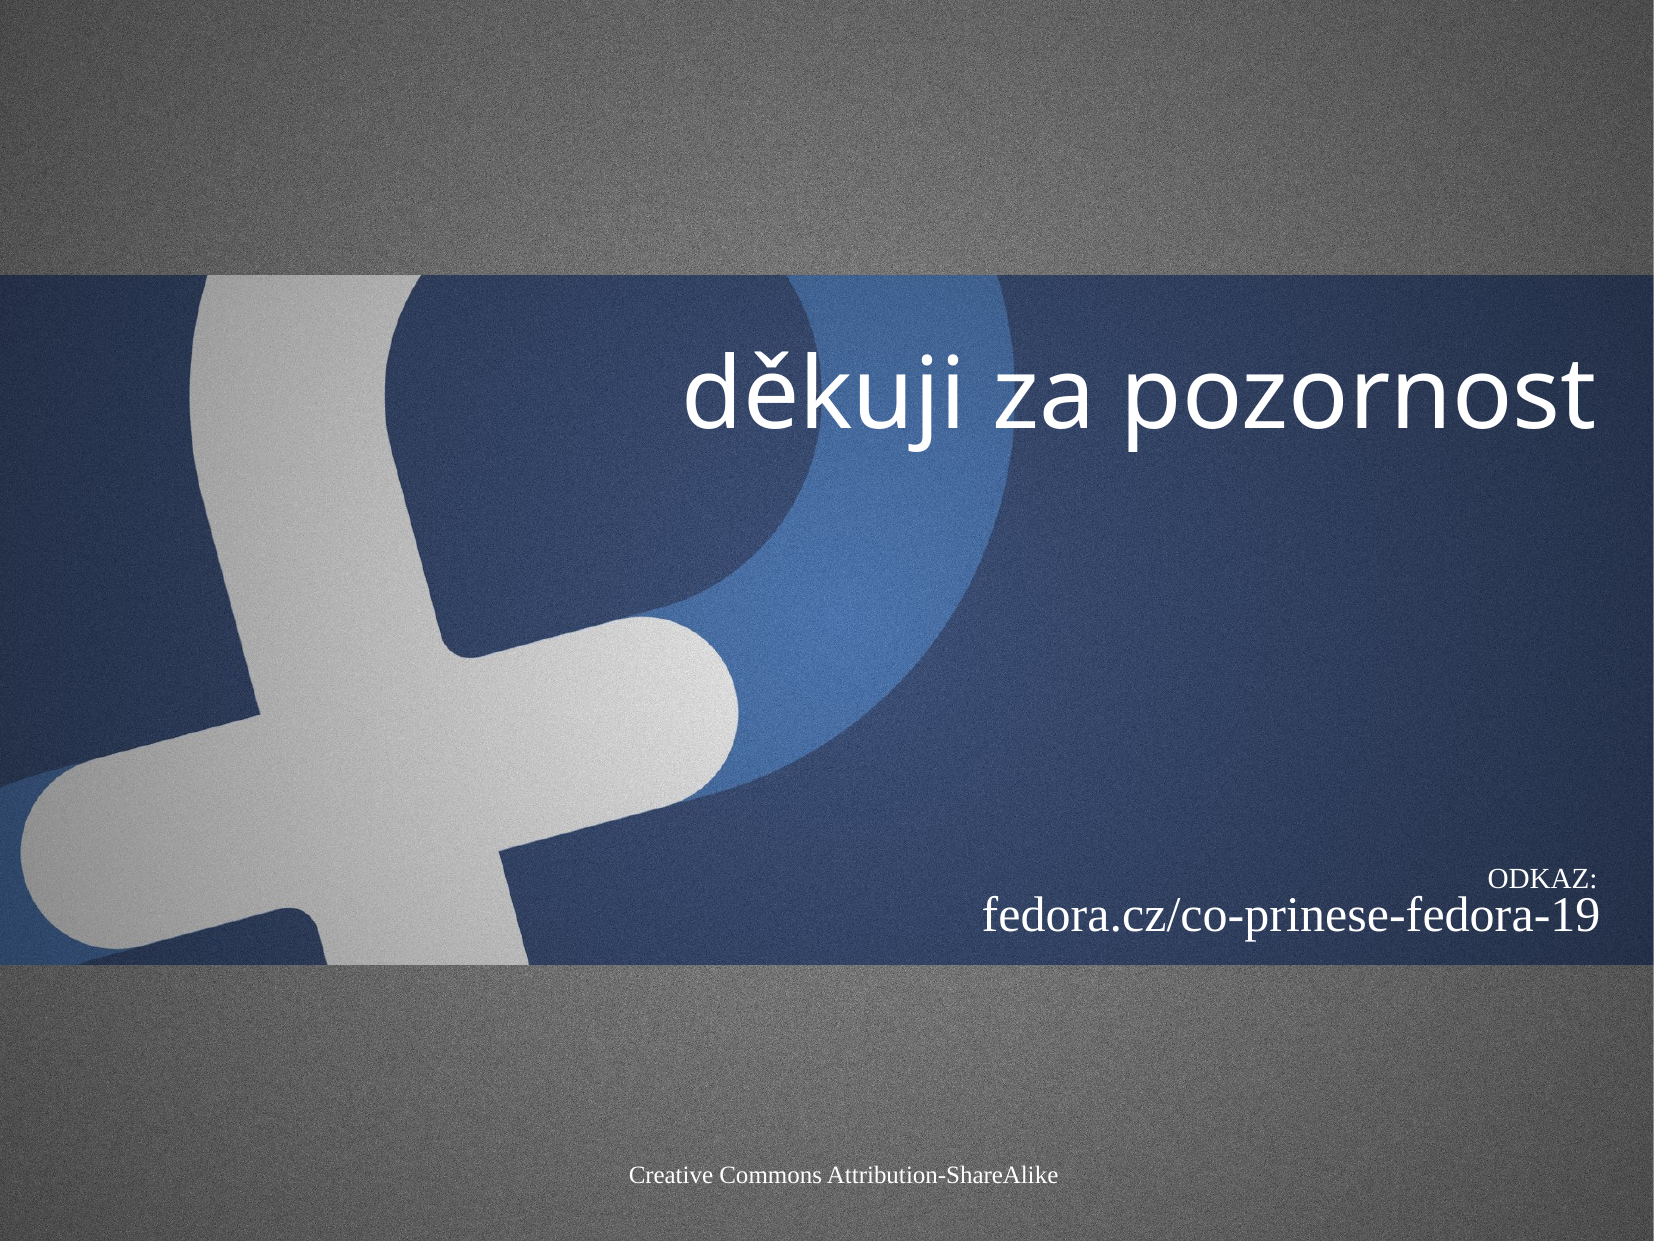

# děkuji za pozornost
ODKAZ:
fedora.cz/co-prinese-fedora-19
Creative Commons Attribution-ShareAlike